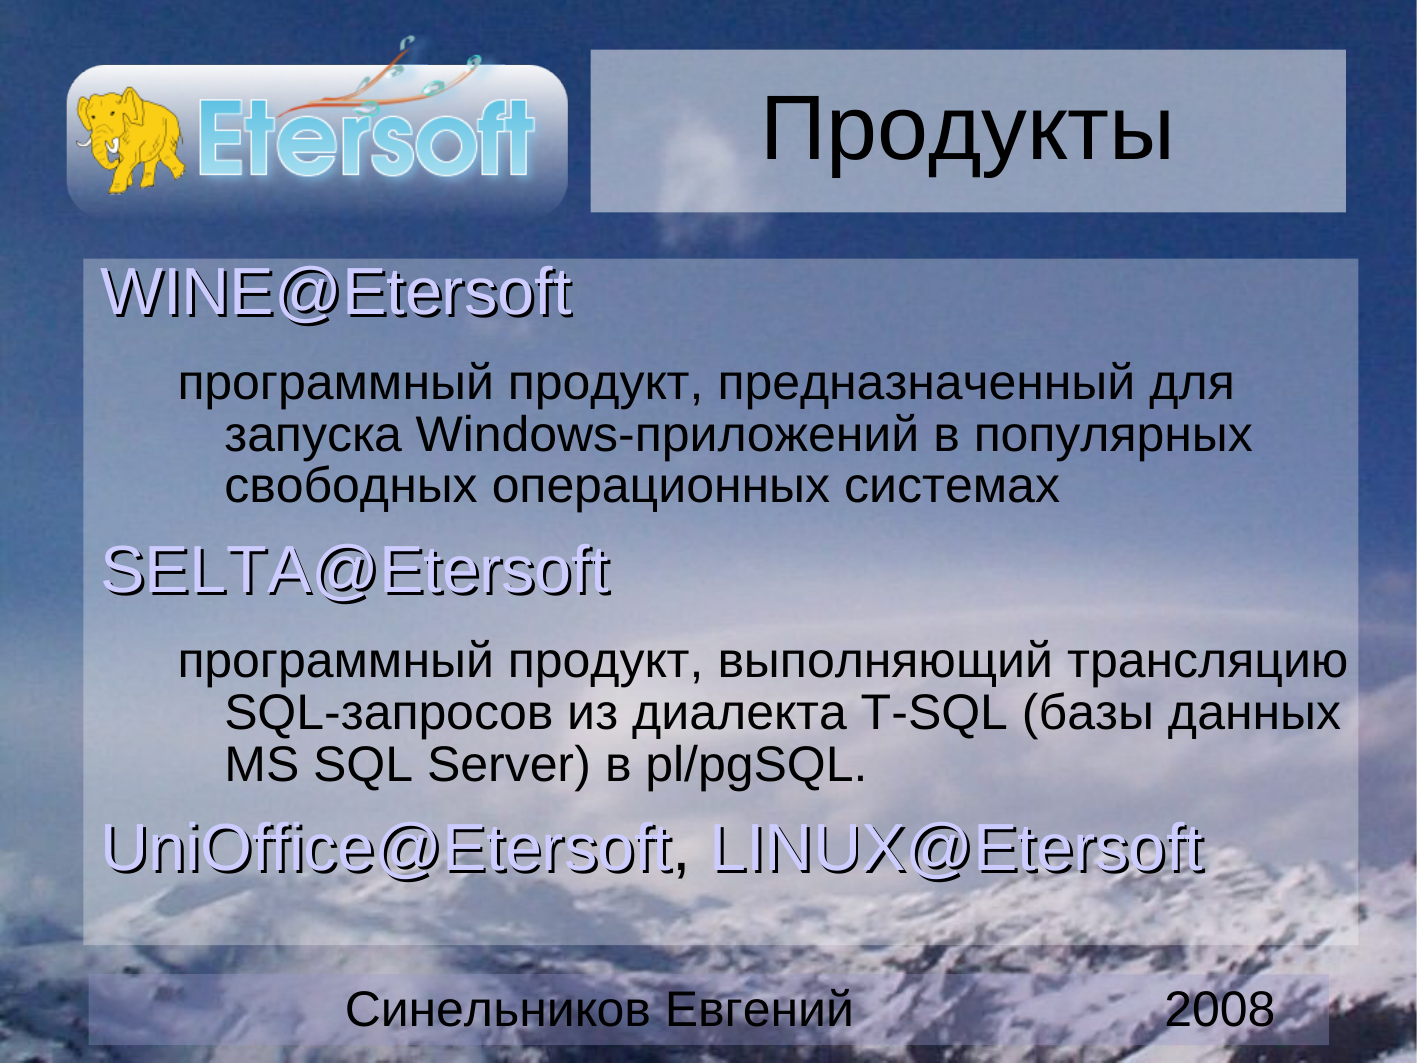

# Продукты
WINE@Etersoft
программный продукт, предназначенный для запуска Windows-приложений в популярных свободных операционных системах
SELTA@Etersoft
программный продукт, выполняющий трансляцию SQL-запросов из диалекта T-SQL (базы данных MS SQL Server) в pl/pgSQL.
UniOffice@Etersoft, LINUX@Etersoft